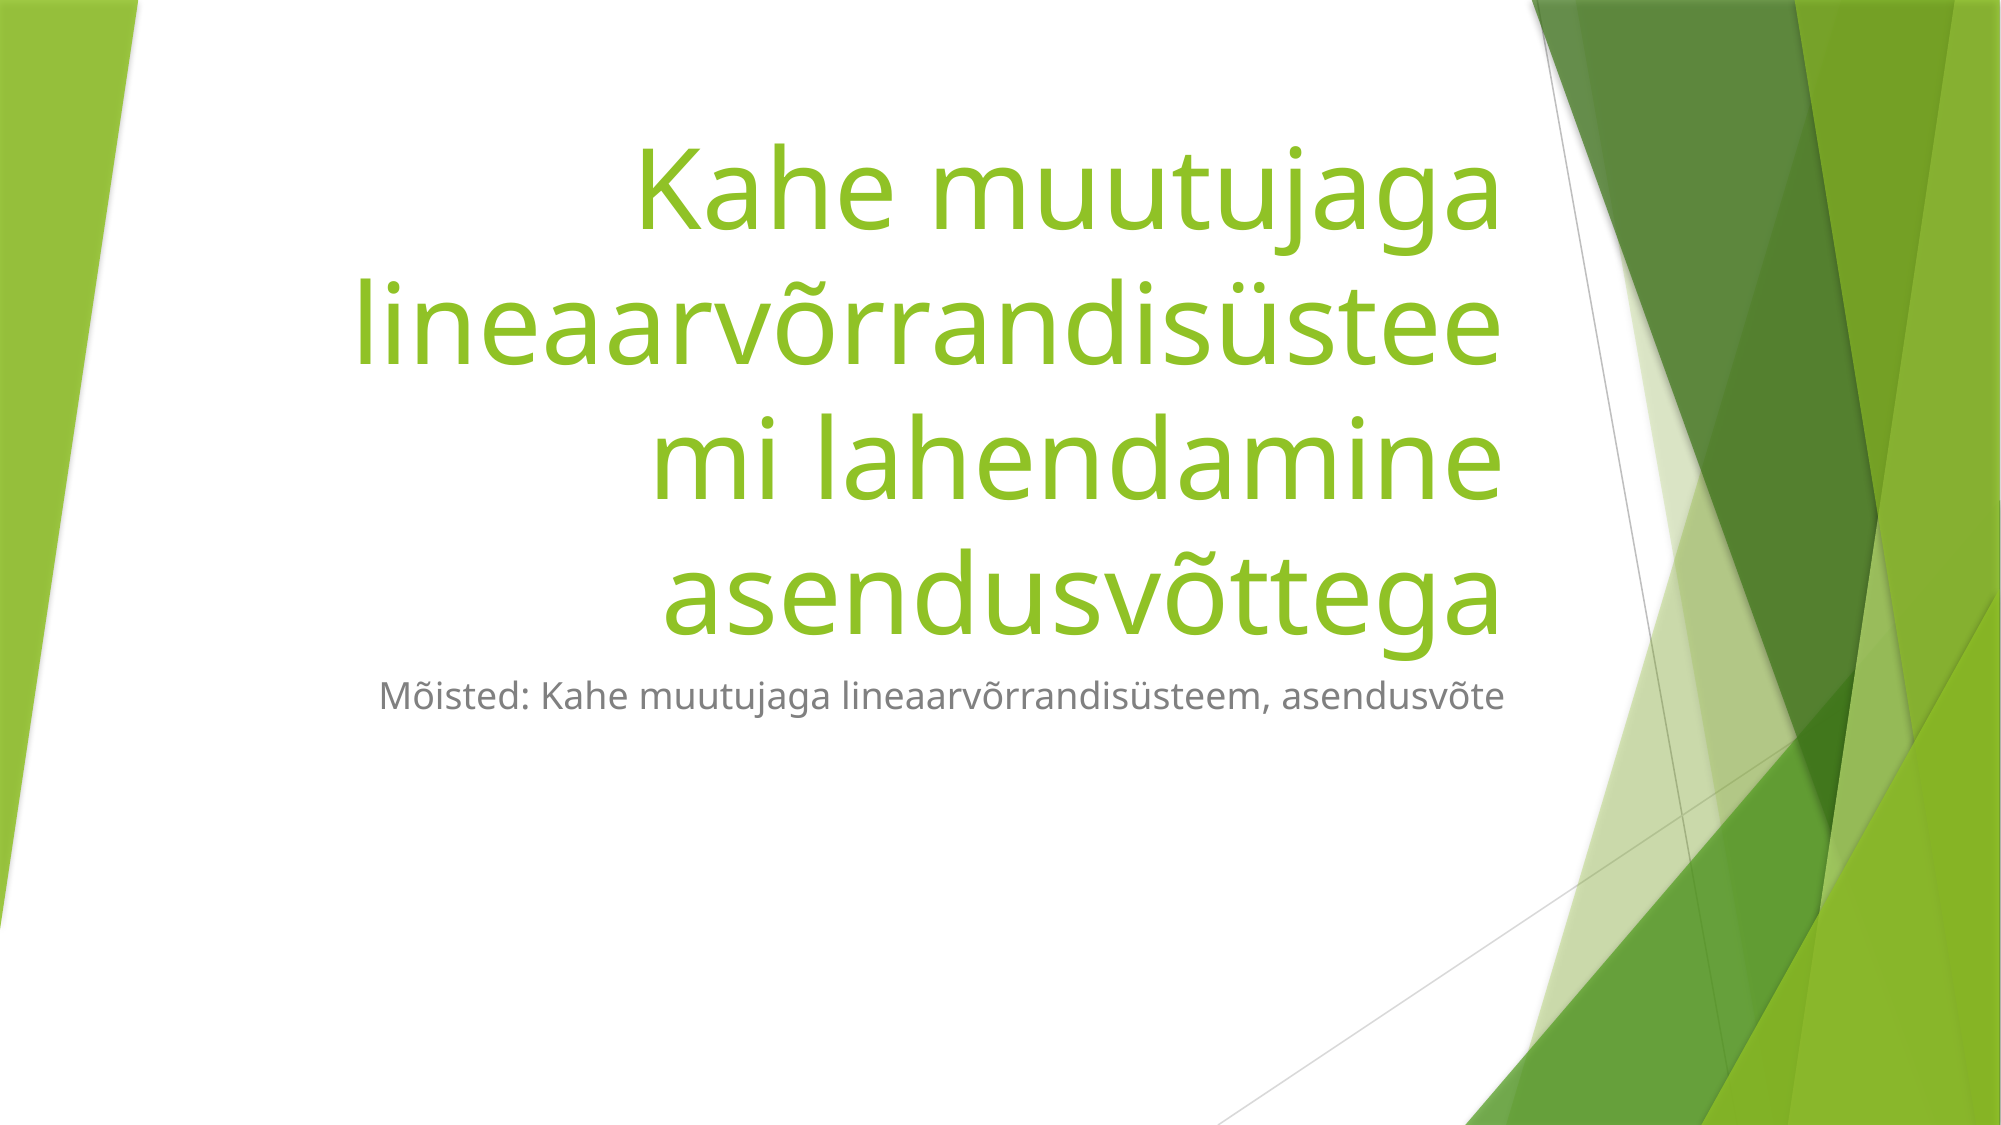

# Kahe muutujaga lineaarvõrrandisüsteemi lahendamine asendusvõttega
Mõisted: Kahe muutujaga lineaarvõrrandisüsteem, asendusvõte